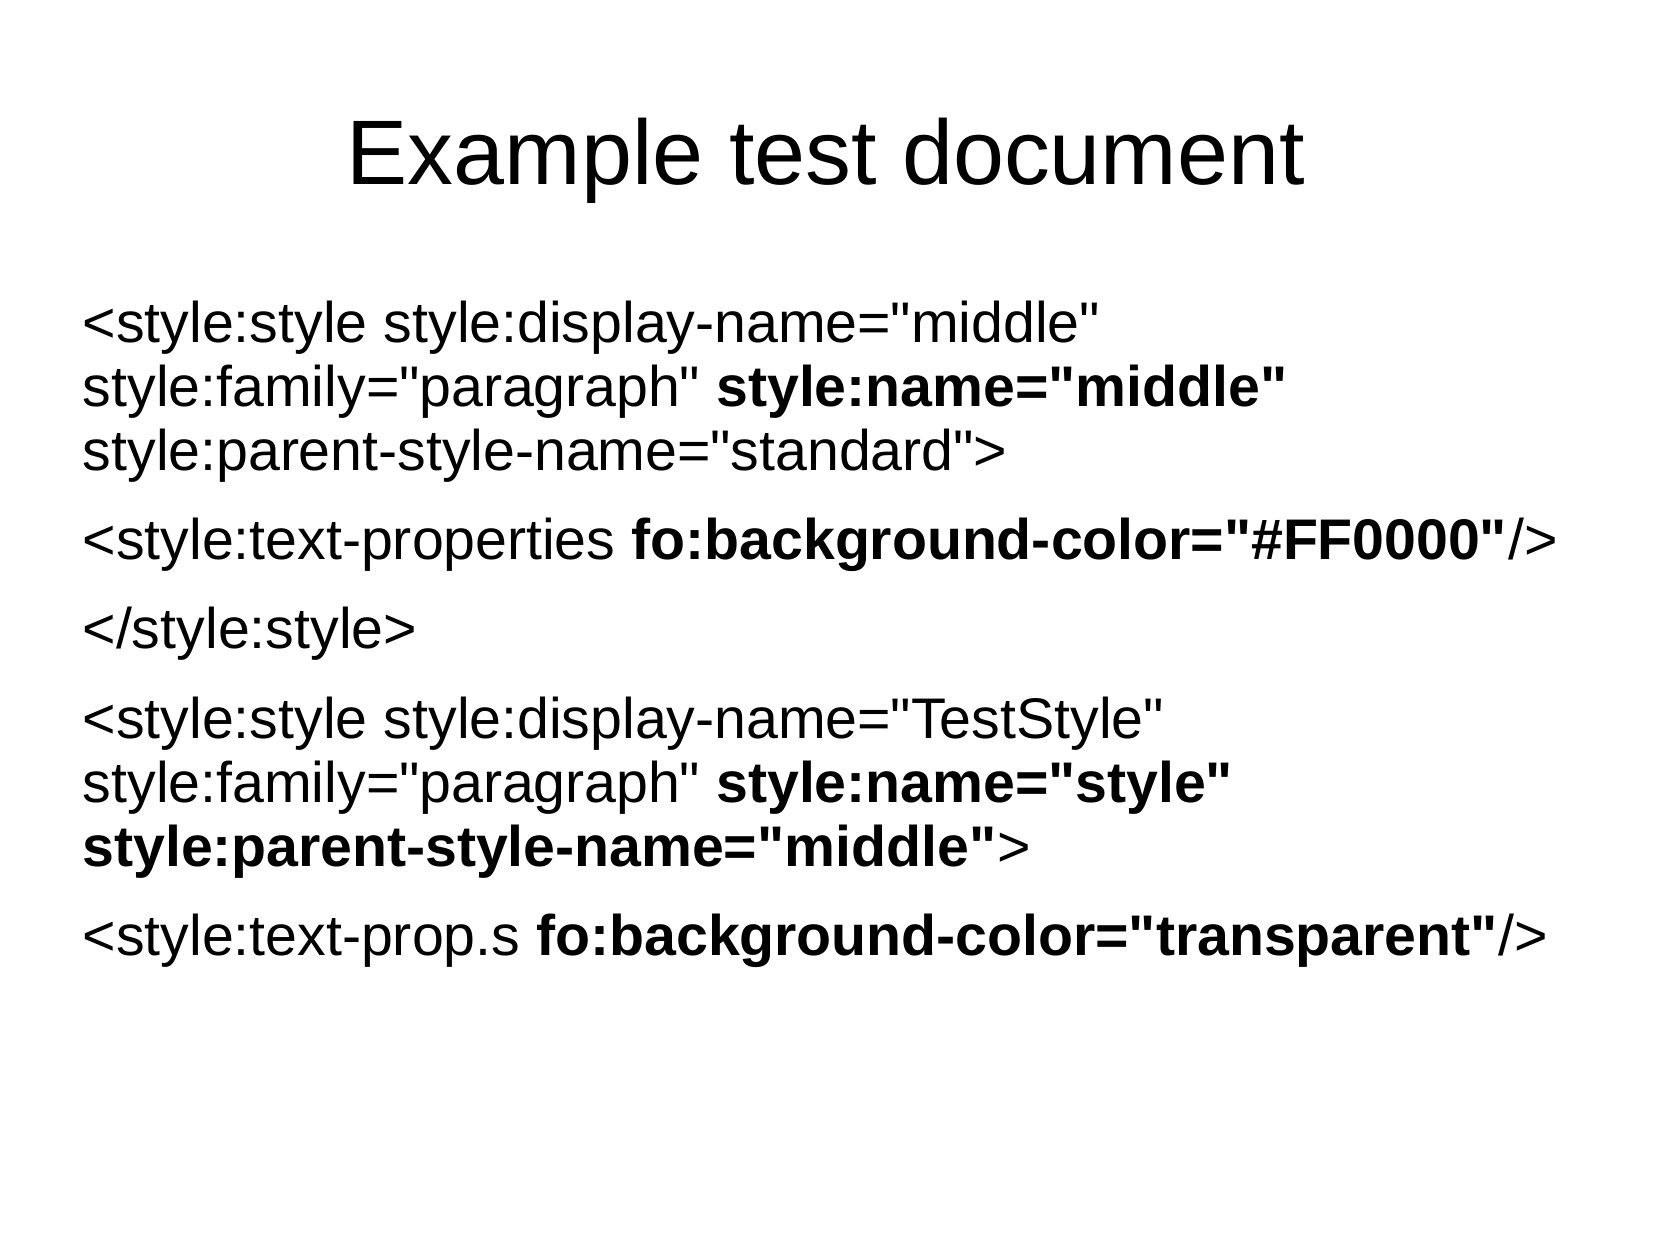

# Example test document
<style:style style:display-name="middle" style:family="paragraph" style:name="middle" style:parent-style-name="standard">
<style:text-properties fo:background-color="#FF0000"/>
</style:style>
<style:style style:display-name="TestStyle" style:family="paragraph" style:name="style" style:parent-style-name="middle">
<style:text-prop.s fo:background-color="transparent"/>